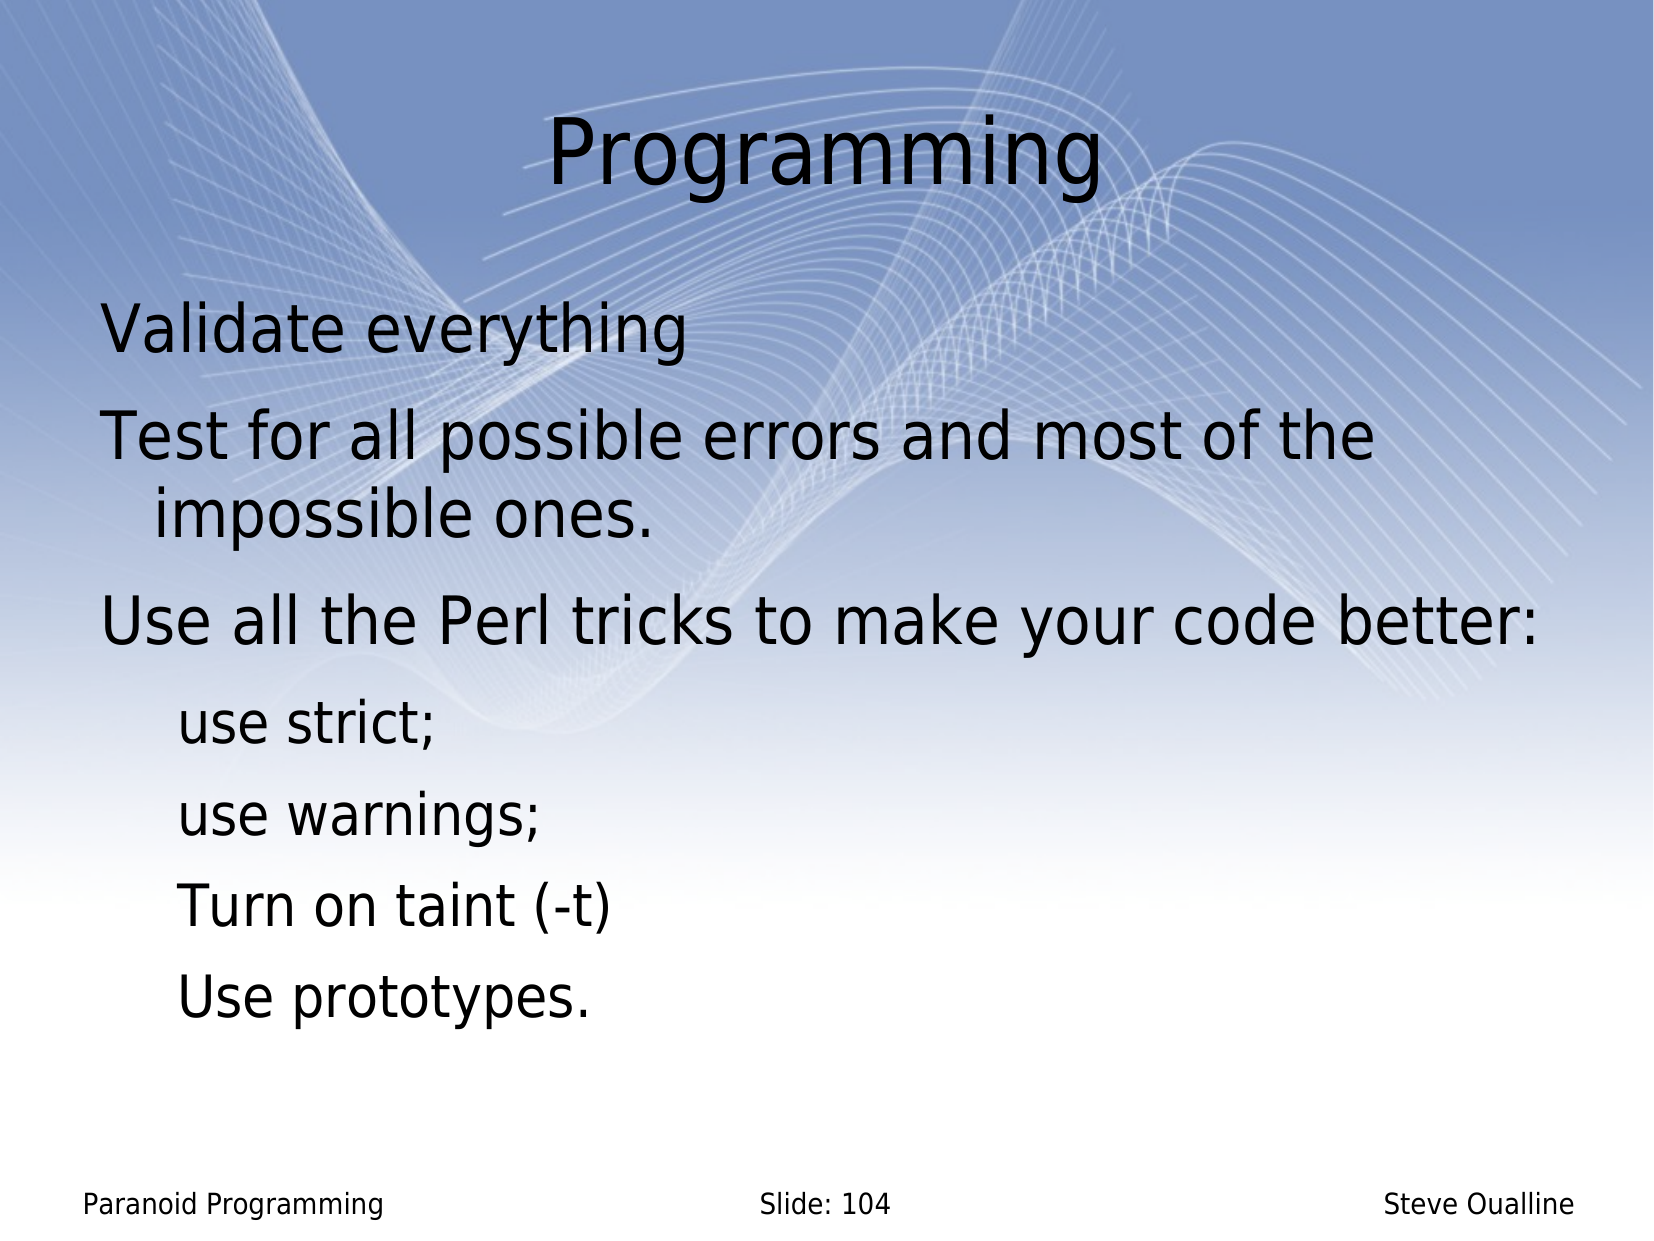

# Programming
Validate everything
Test for all possible errors and most of the impossible ones.
Use all the Perl tricks to make your code better:
use strict;
use warnings;
Turn on taint (-t)
Use prototypes.
Paranoid Programming
Steve Oualline
104